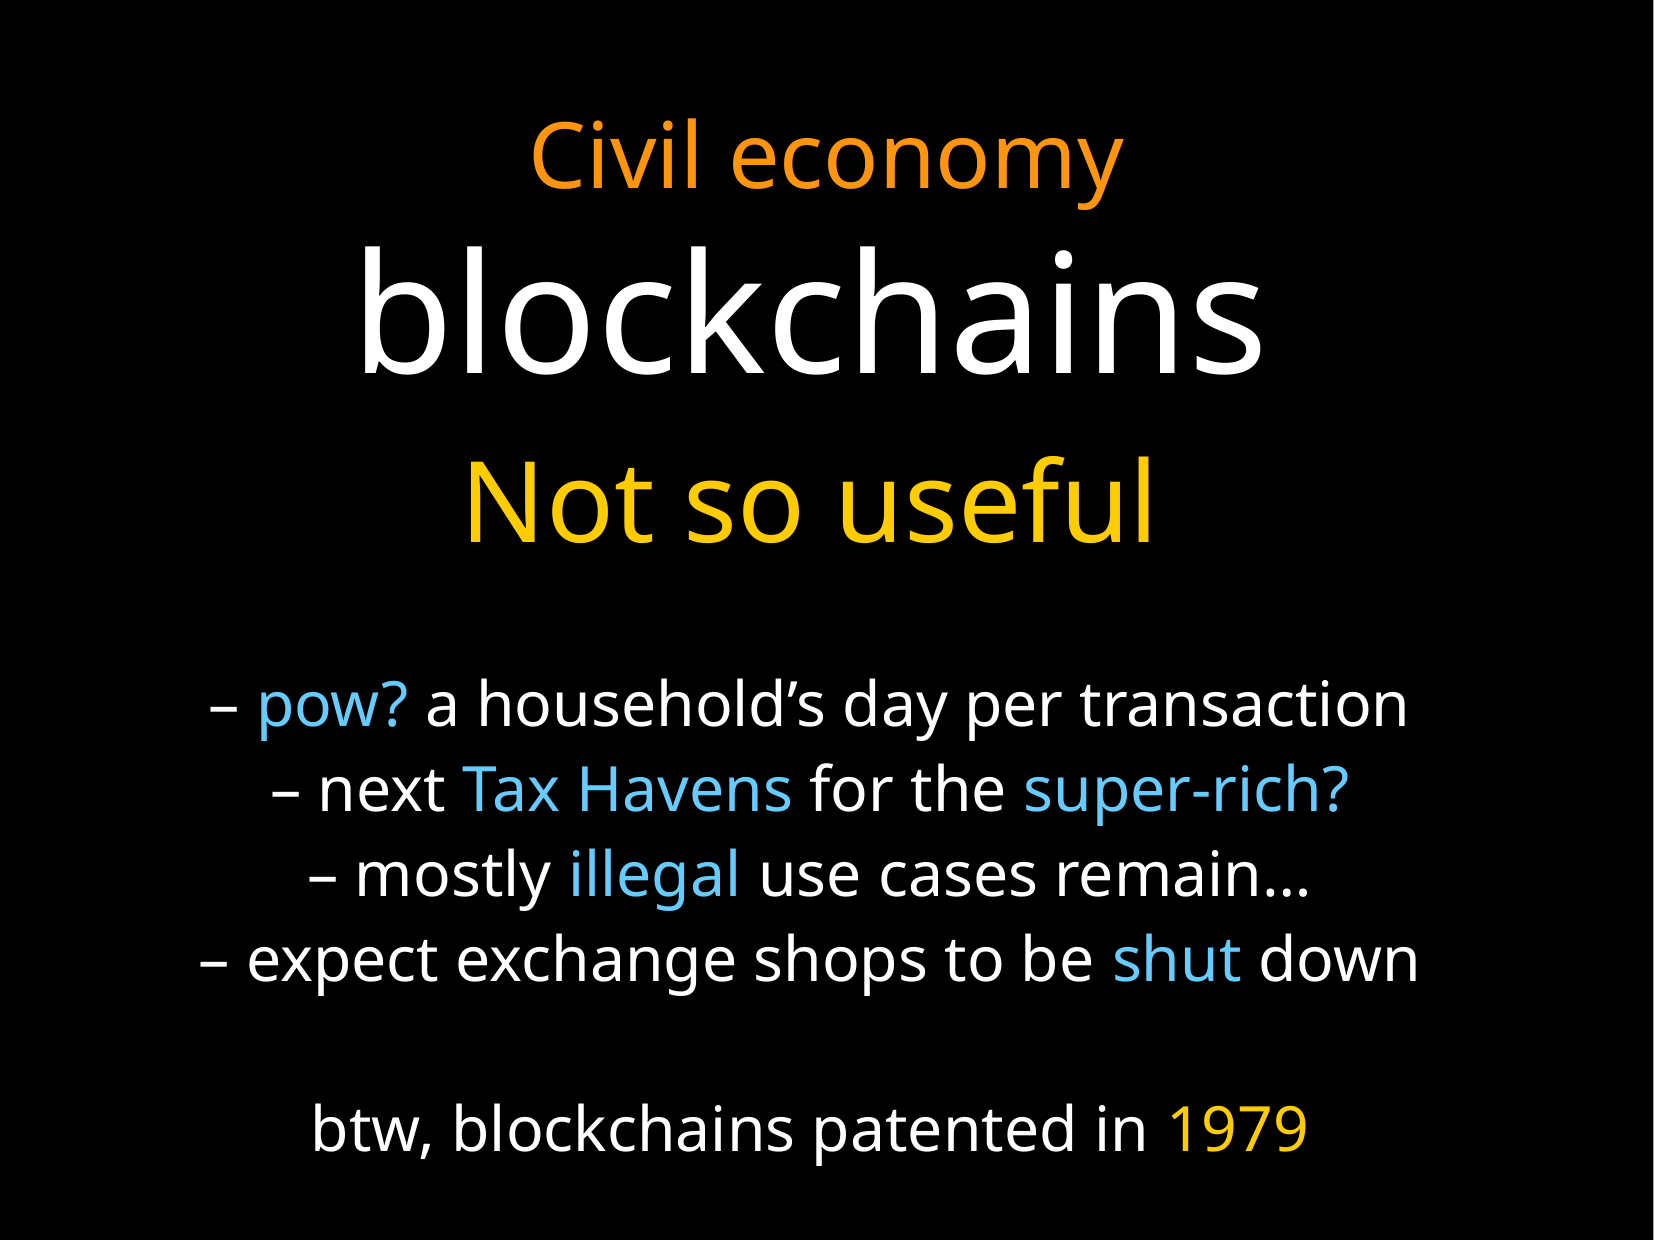

# Civil economy
blockchains
Not so useful
– pow? a household’s day per transaction
– next Tax Havens for the super-rich?
– mostly illegal use cases remain…
– expect exchange shops to be shut down
btw, blockchains patented in 1979